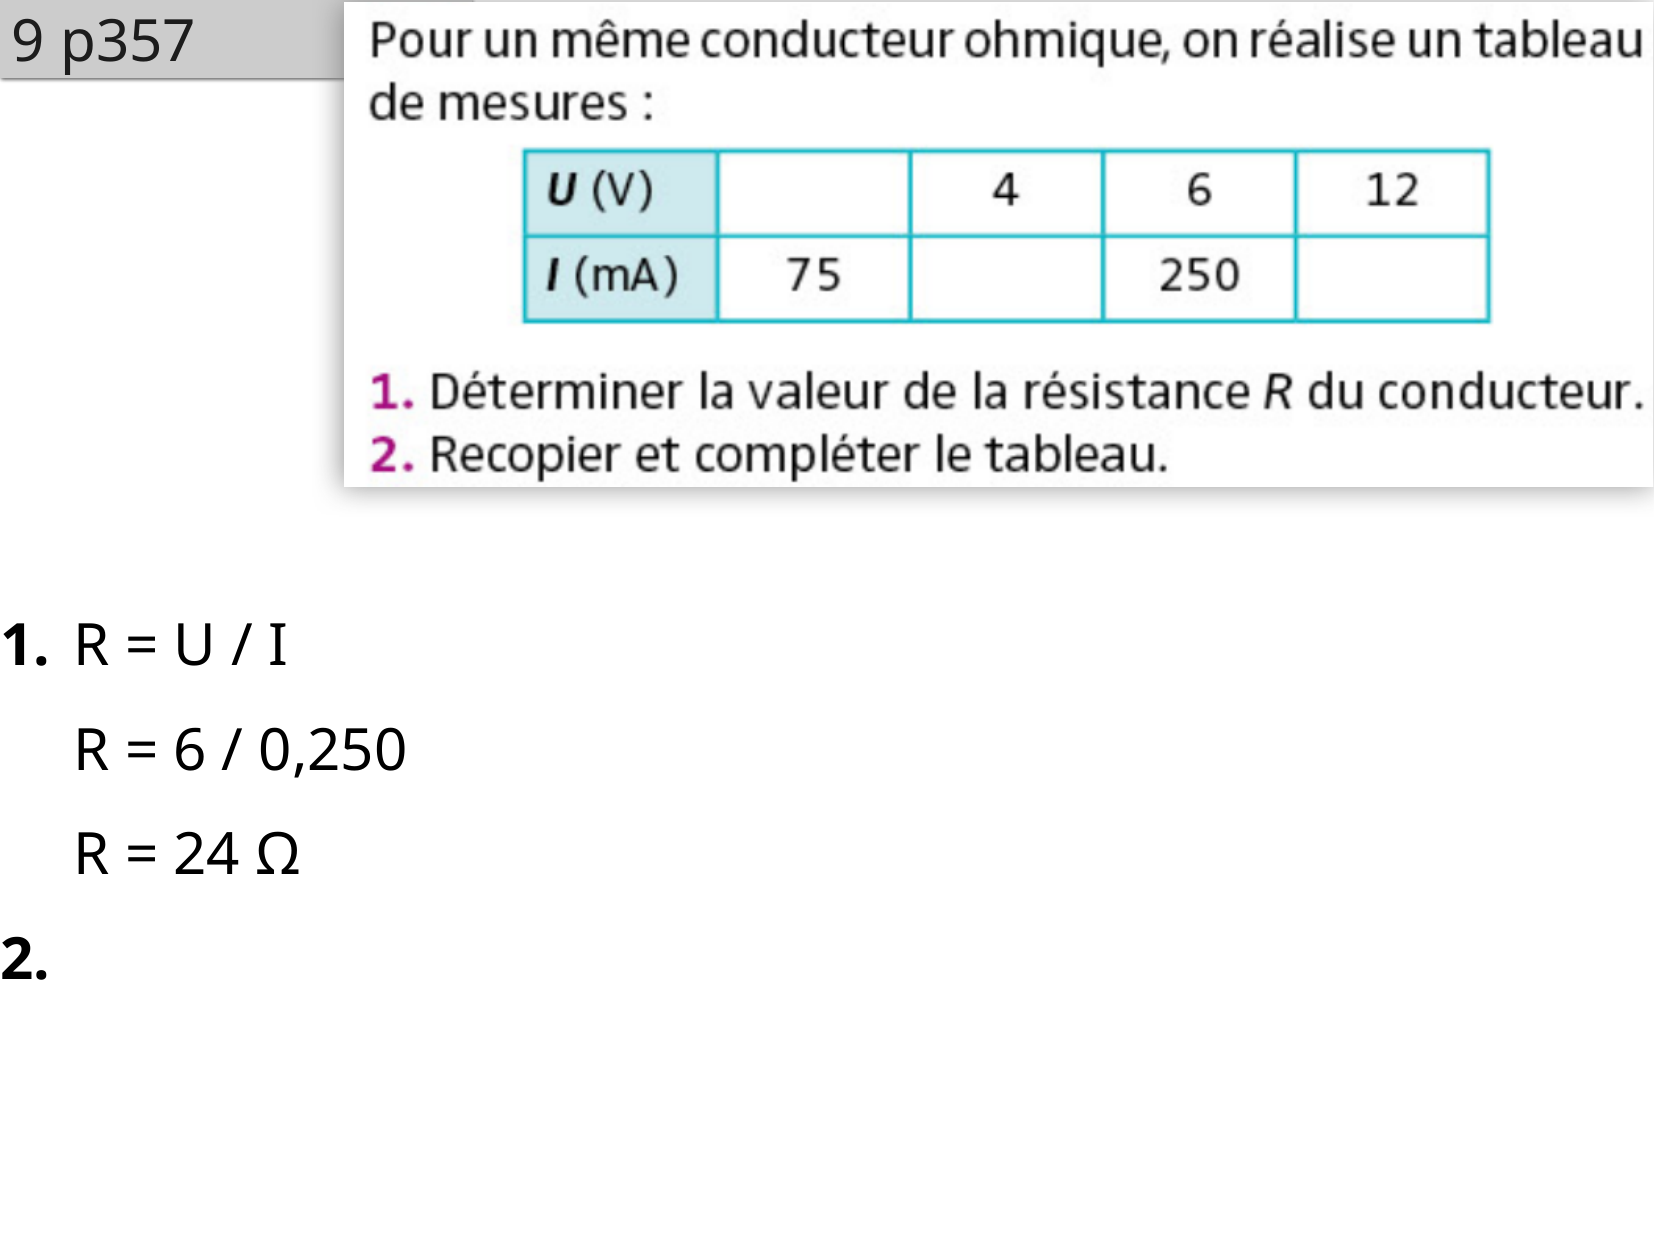

# 9 p357
1. 	R = U / I
 	R = 6 / 0,250
 	R = 24 Ω
2.